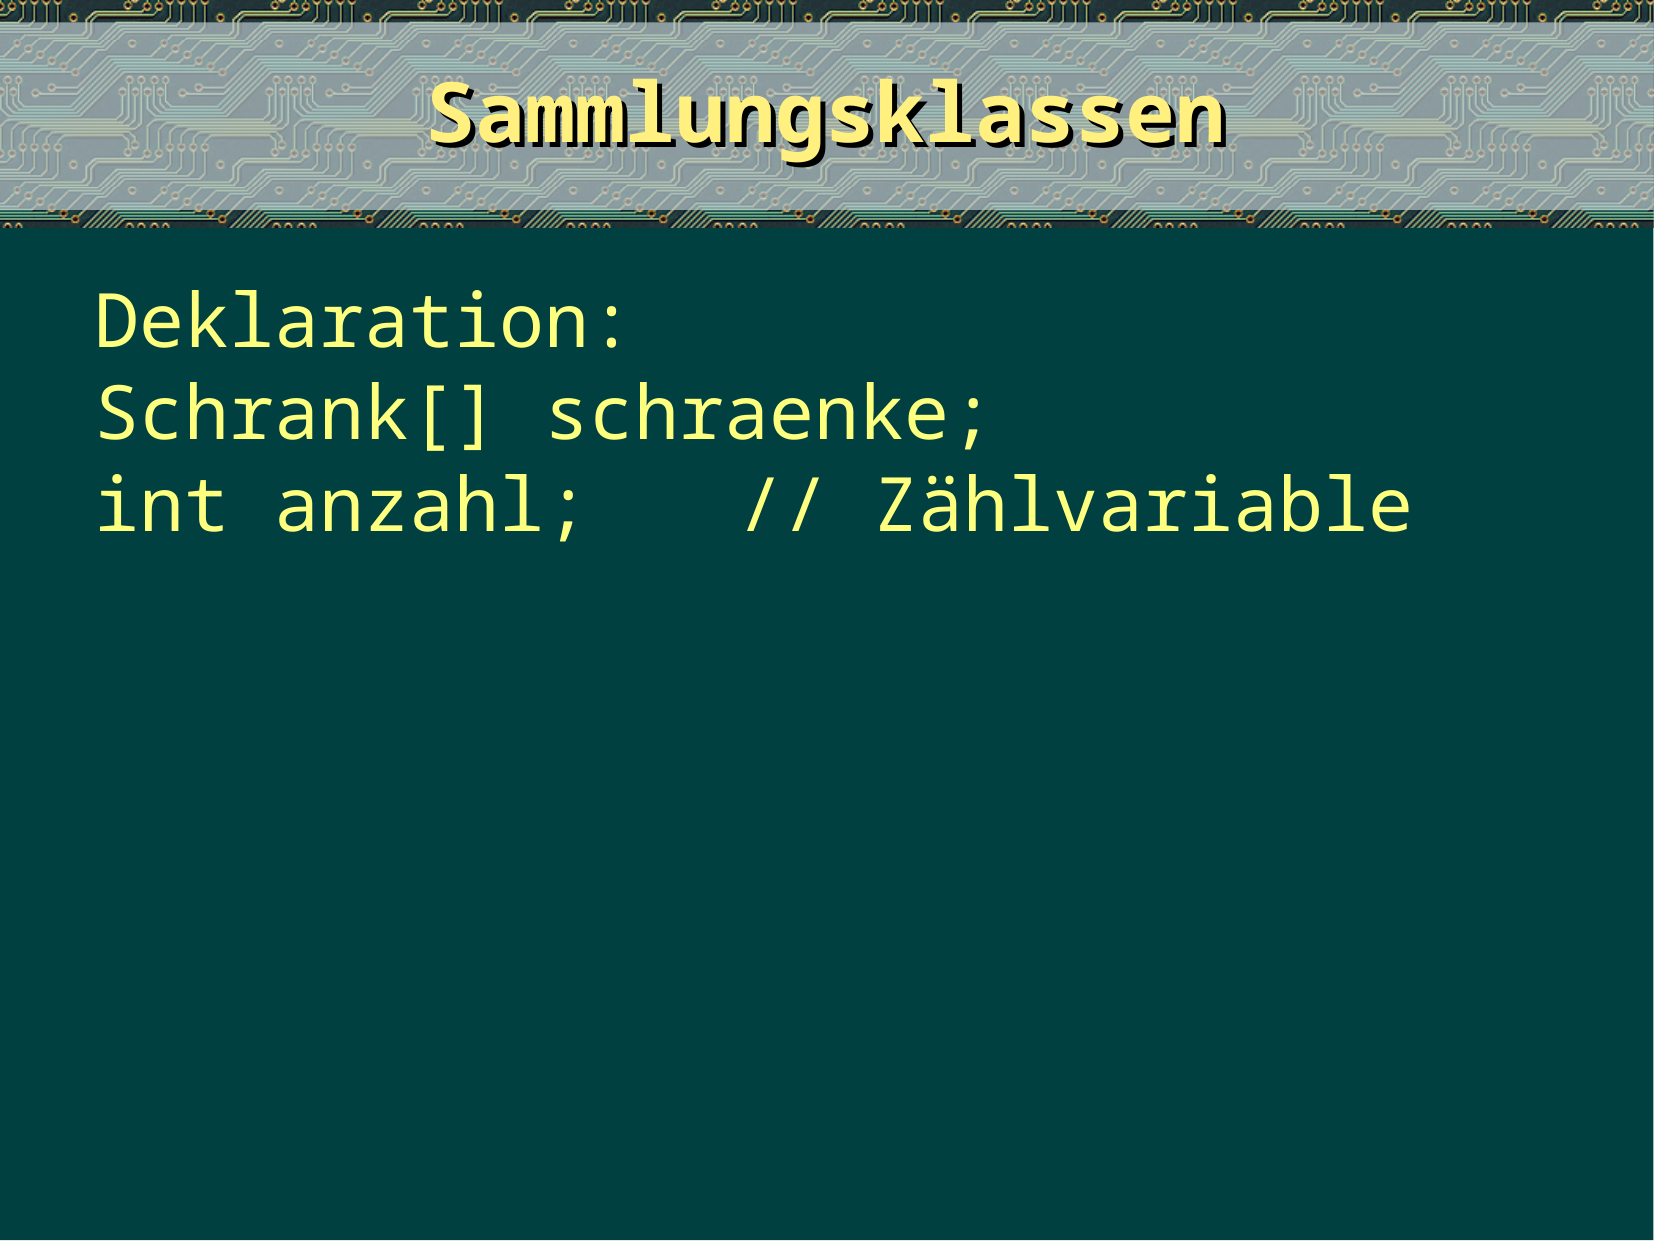

# Sammlungsklassen
Deklaration:
Schrank[] schraenke;
int anzahl;			// Zählvariable